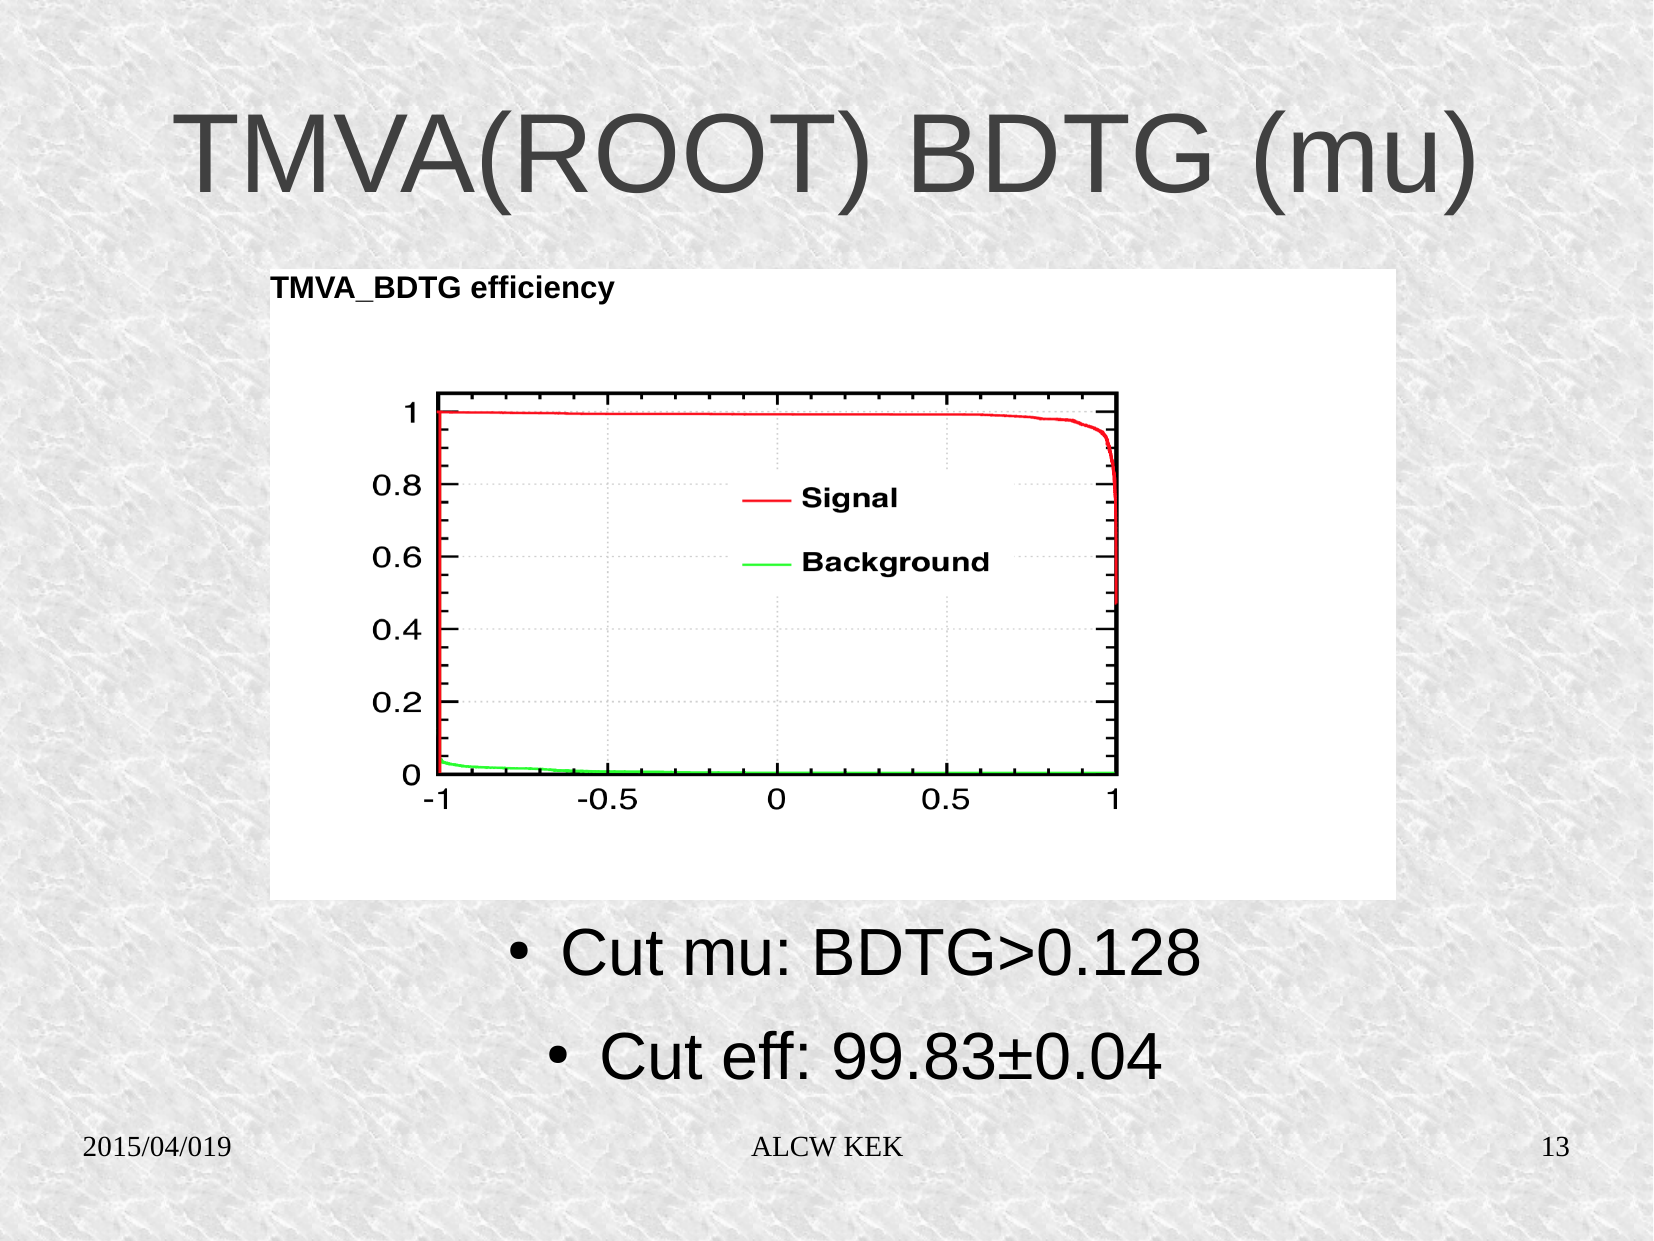

# TMVA(ROOT) BDTG (mu)
TMVA_BDTG efficiency
Cut mu: BDTG>0.128
Cut eff: 99.83±0.04
2015/04/019
ALCW KEK
13